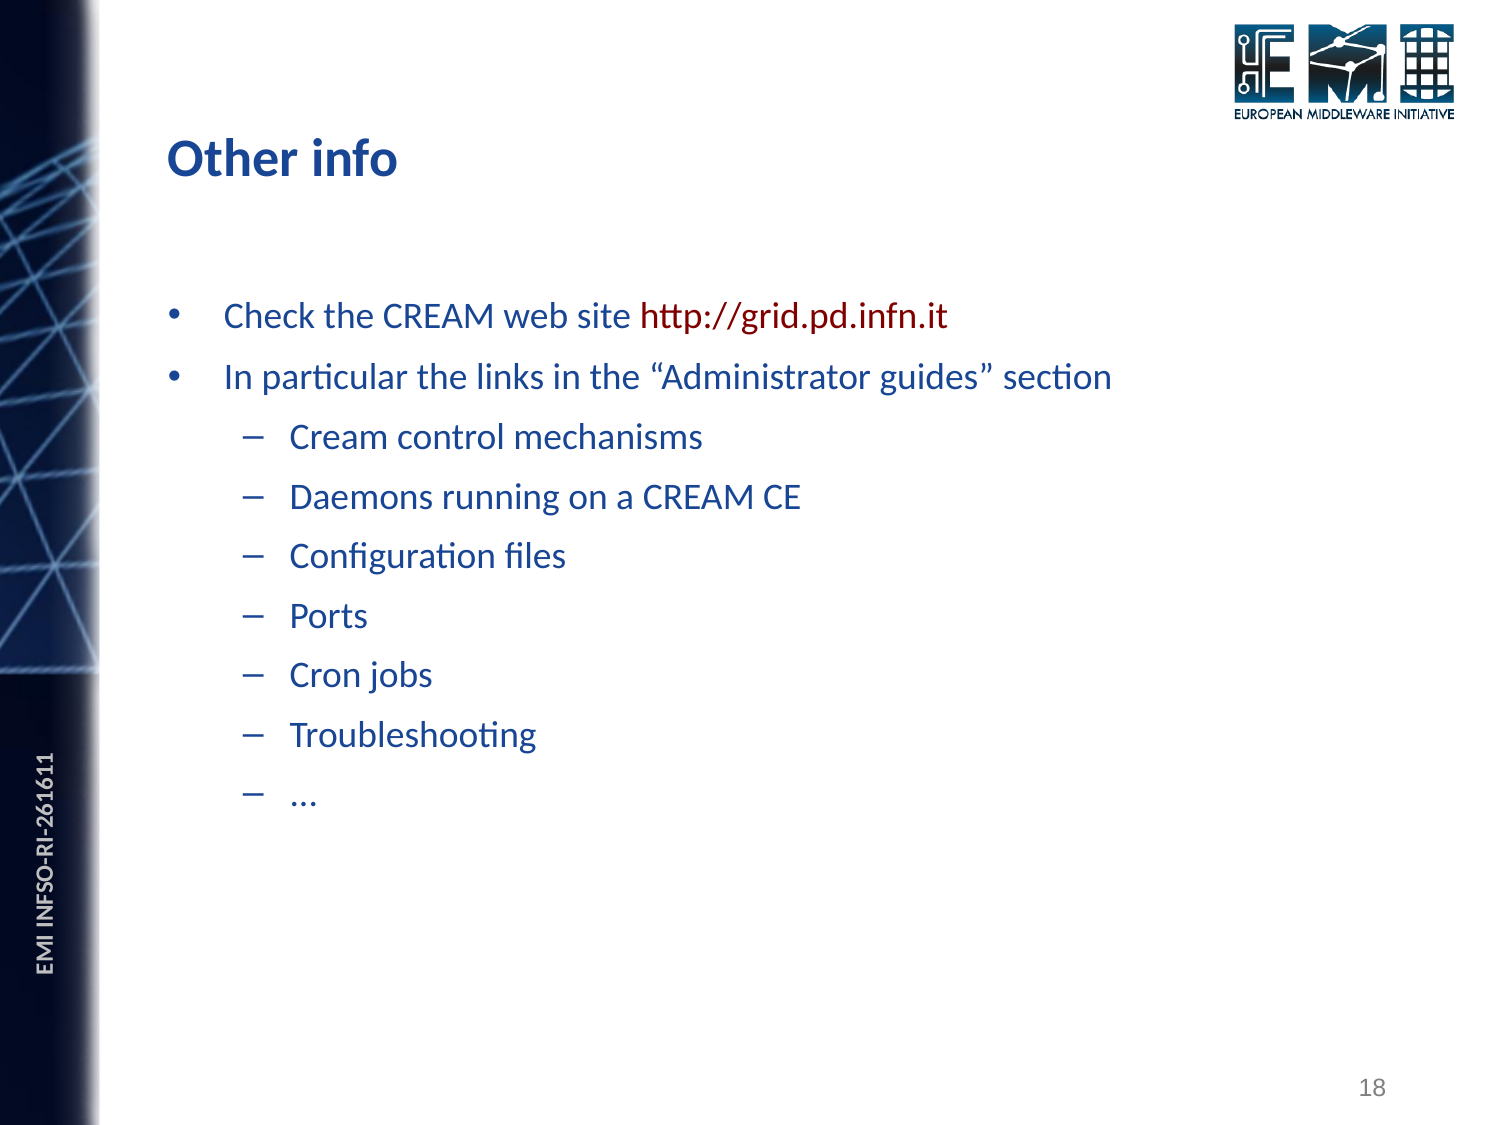

Other info
# Check the CREAM web site http://grid.pd.infn.it
In particular the links in the “Administrator guides” section
Cream control mechanisms
Daemons running on a CREAM CE
Configuration files
Ports
Cron jobs
Troubleshooting
...